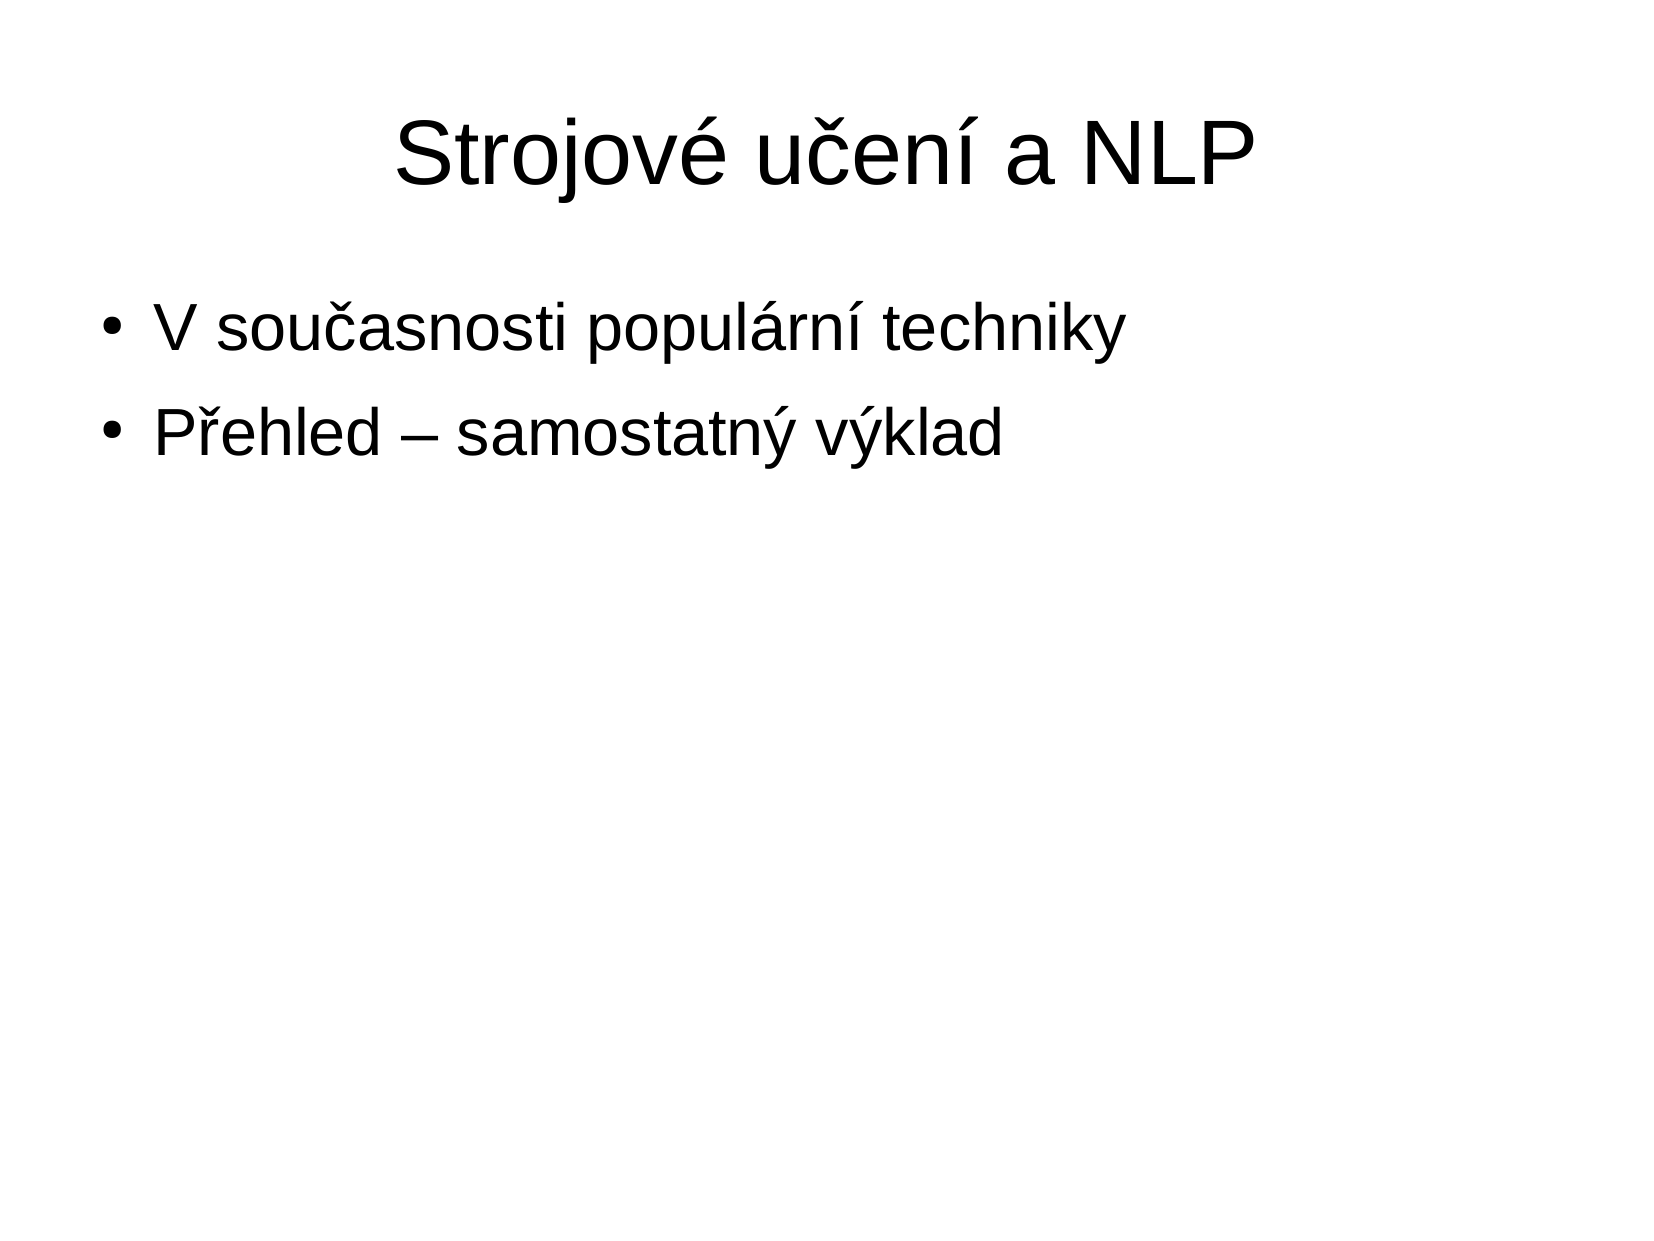

# Strojové učení a NLP
V současnosti populární techniky
Přehled – samostatný výklad